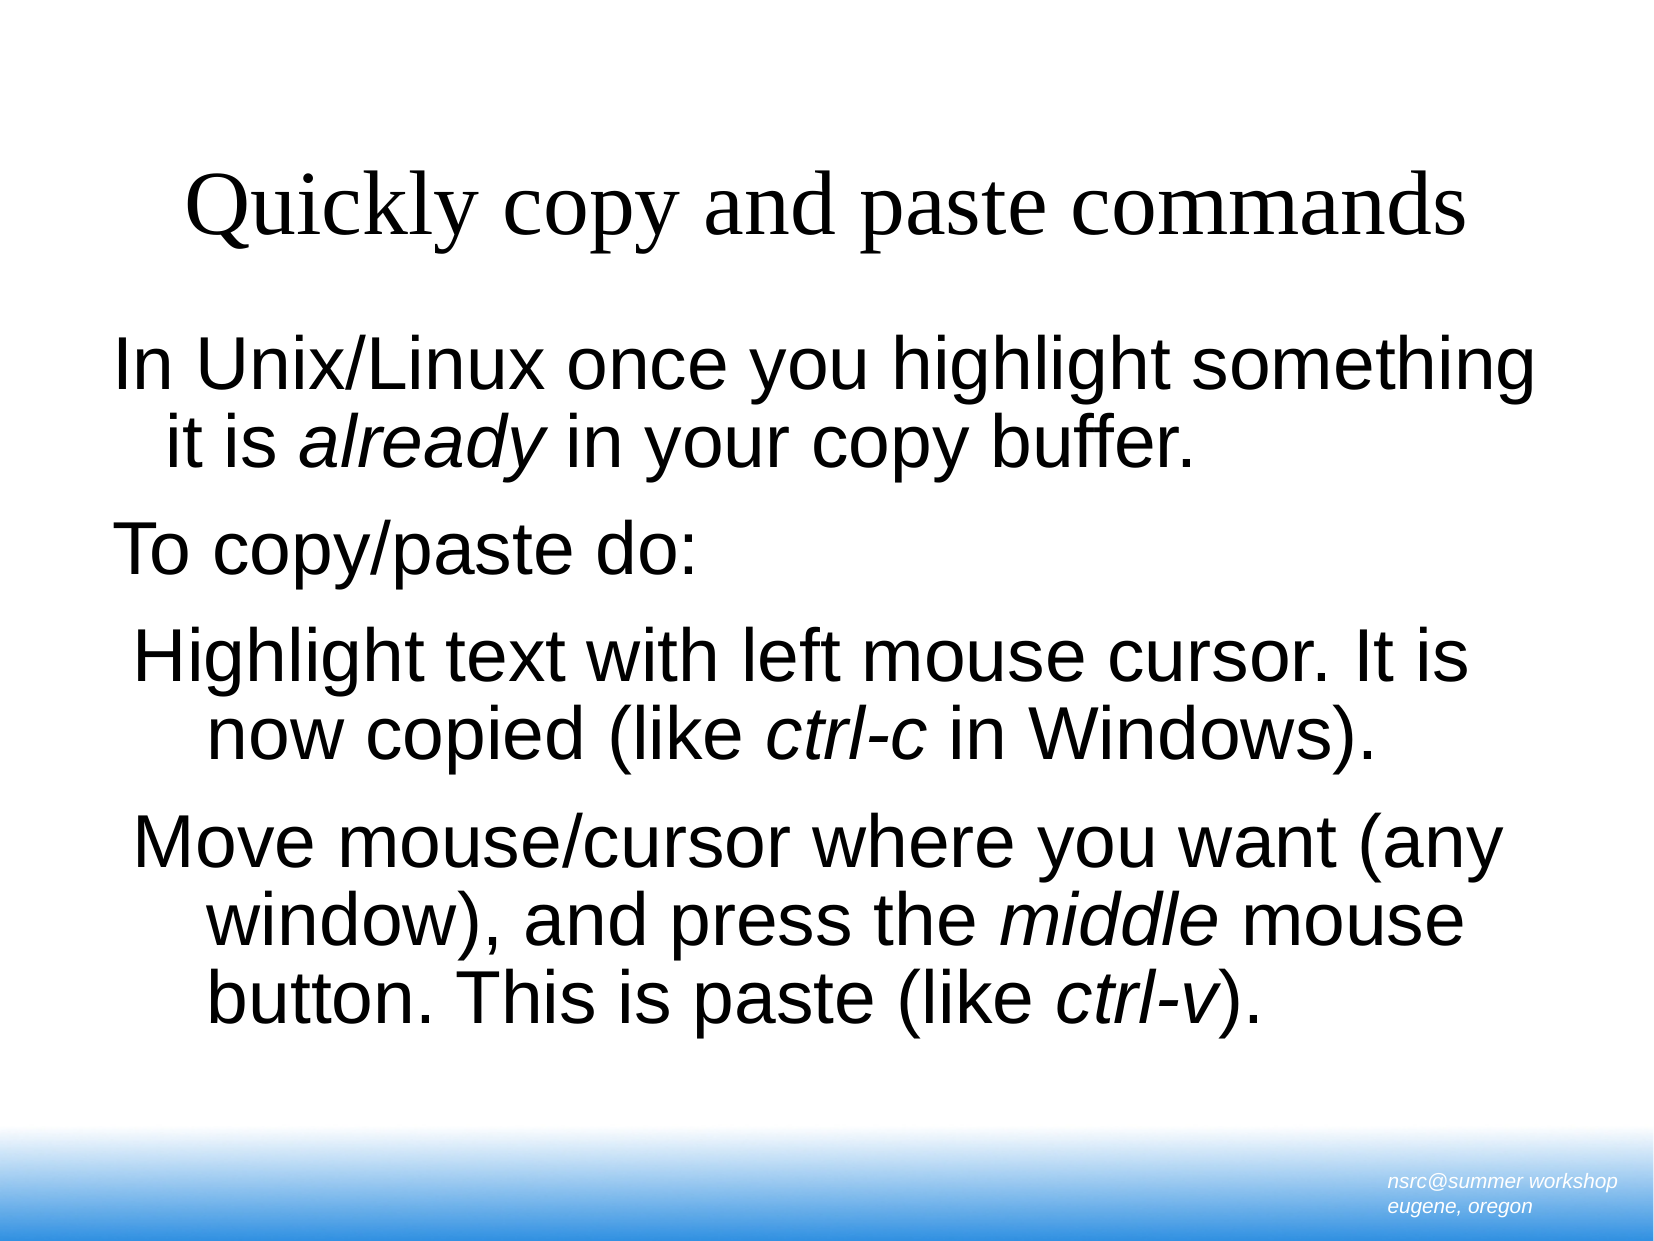

# Quickly copy and paste commands
In Unix/Linux once you highlight something it is already in your copy buffer.
To copy/paste do:
 Highlight text with left mouse cursor. It is
 now copied (like ctrl-c in Windows).
 Move mouse/cursor where you want (any
 window), and press the middle mouse
 button. This is paste (like ctrl-v).
nsrc@summer workshop
eugene, oregon